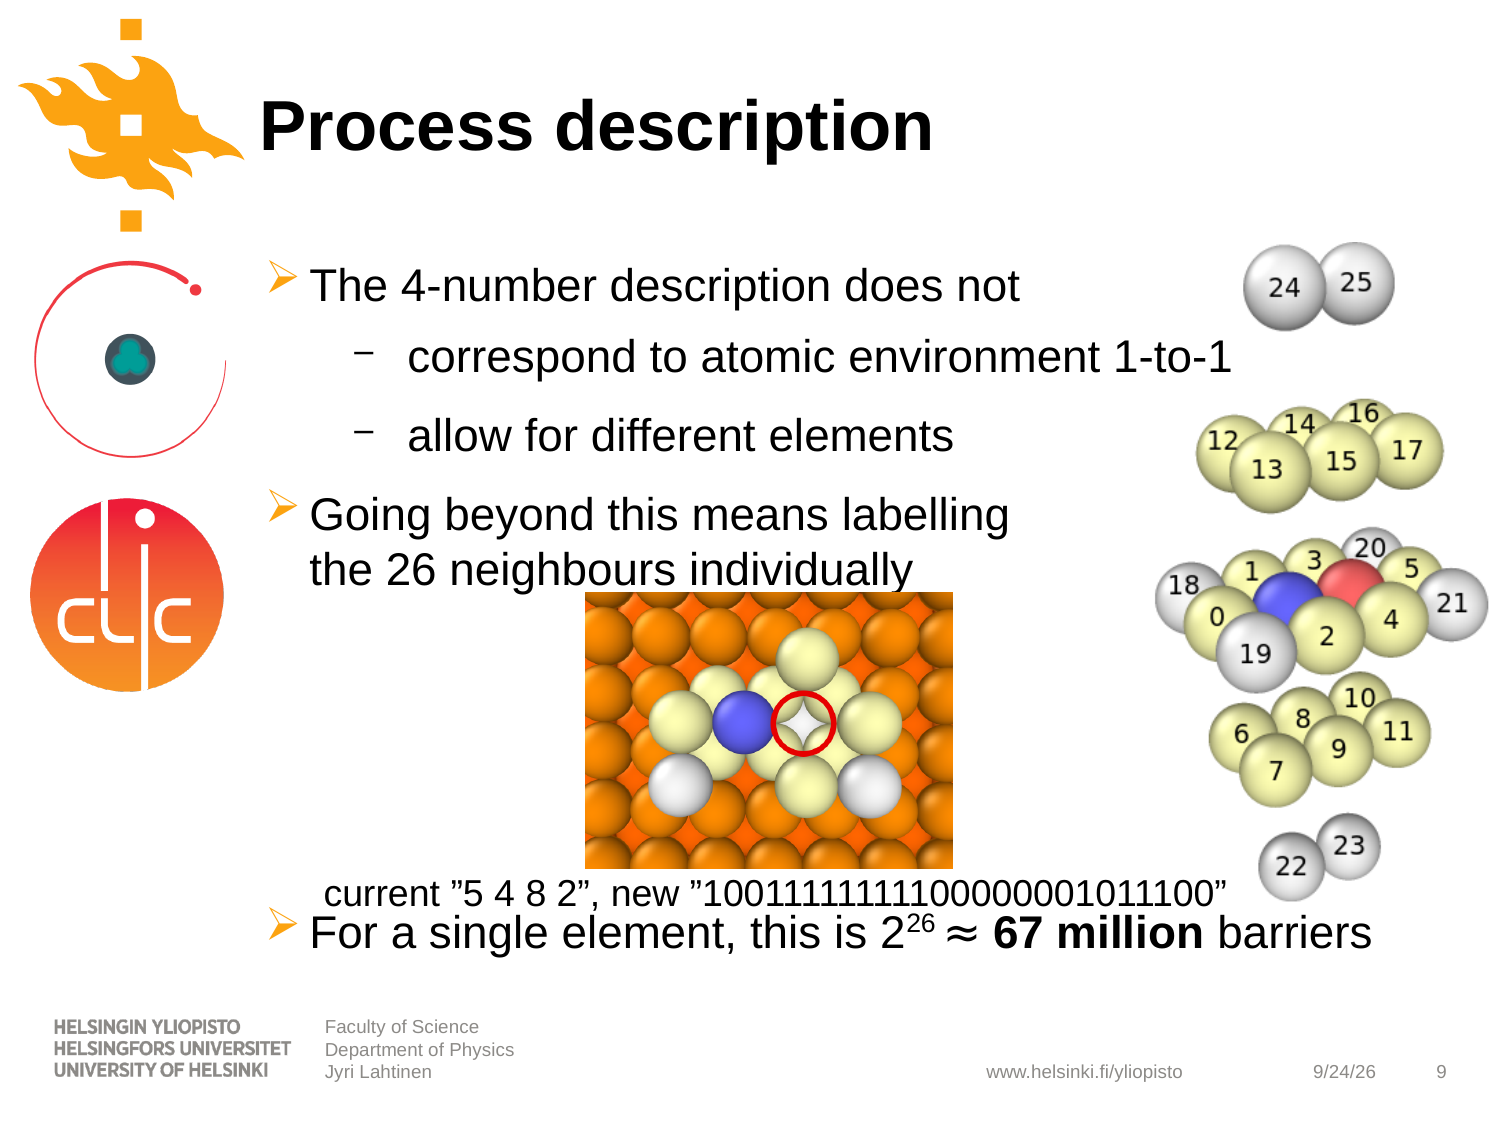

# Process description
The 4-number description does not
correspond to atomic environment 1-to-1
allow for different elements
Going beyond this means labelling
the 26 neighbours individually
For a single element, this is 226 ≈ 67 million barriers
current ”5 4 8 2”, new ”10011111111100000001011100”
Faculty of Science
Department of Physics
Jyri Lahtinen